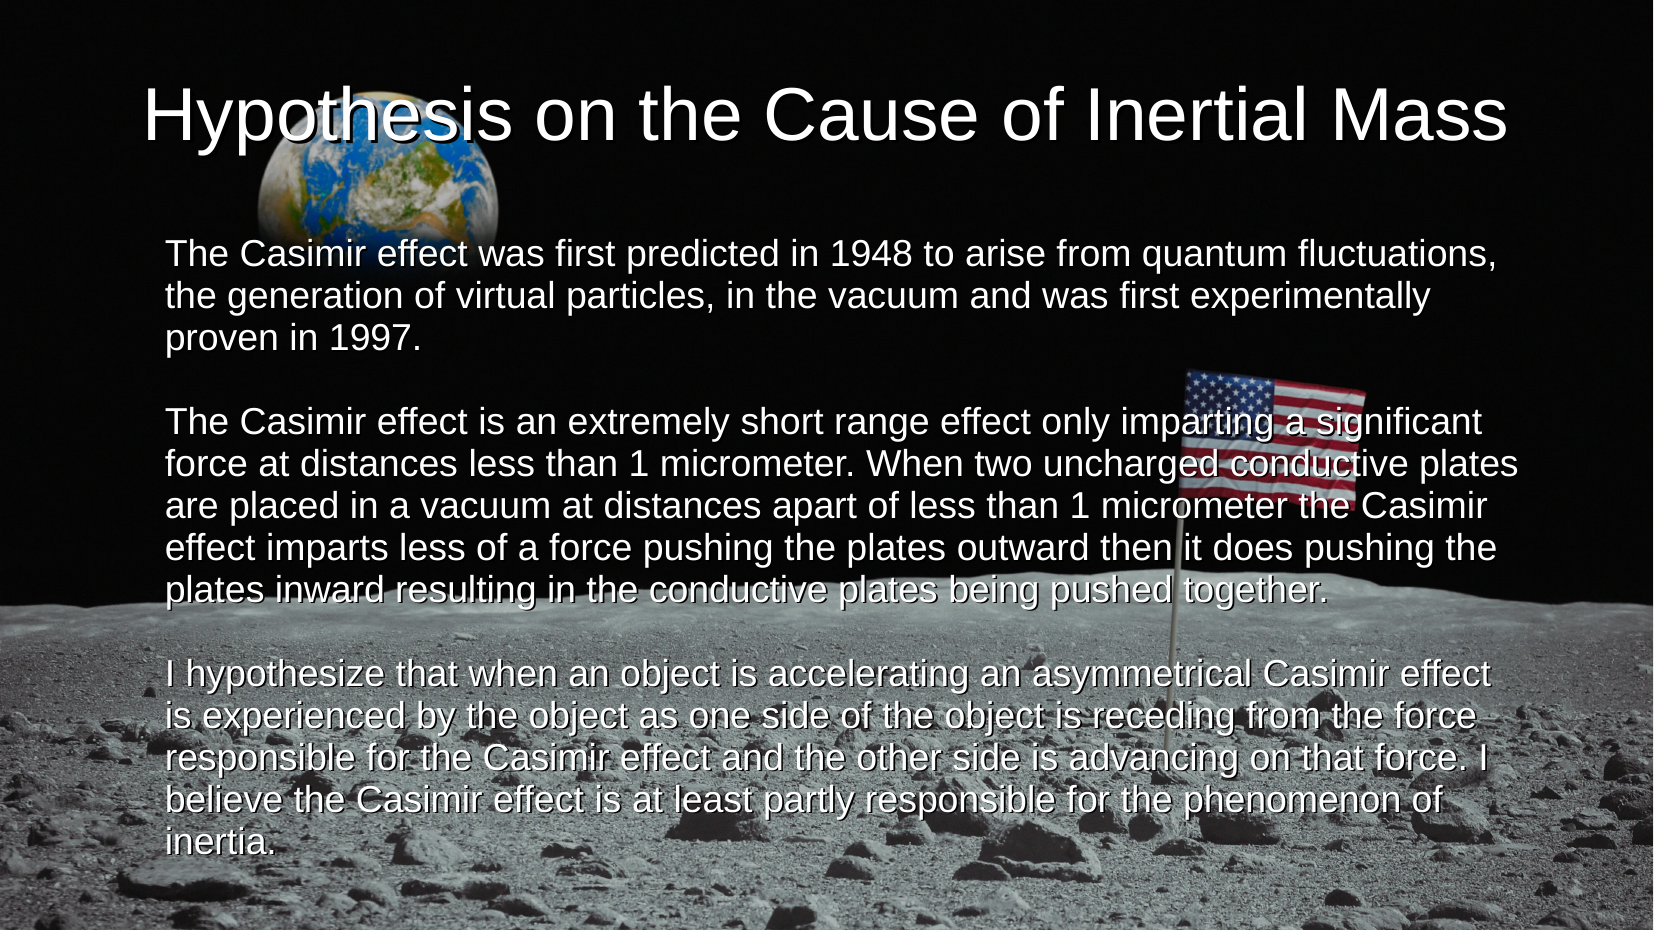

# Hypothesis on the Cause of Inertial Mass
The Casimir effect was first predicted in 1948 to arise from quantum fluctuations, the generation of virtual particles, in the vacuum and was first experimentally proven in 1997.
The Casimir effect is an extremely short range effect only imparting a significant force at distances less than 1 micrometer. When two uncharged conductive plates are placed in a vacuum at distances apart of less than 1 micrometer the Casimir effect imparts less of a force pushing the plates outward then it does pushing the plates inward resulting in the conductive plates being pushed together.
I hypothesize that when an object is accelerating an asymmetrical Casimir effect is experienced by the object as one side of the object is receding from the force responsible for the Casimir effect and the other side is advancing on that force. I believe the Casimir effect is at least partly responsible for the phenomenon of inertia.